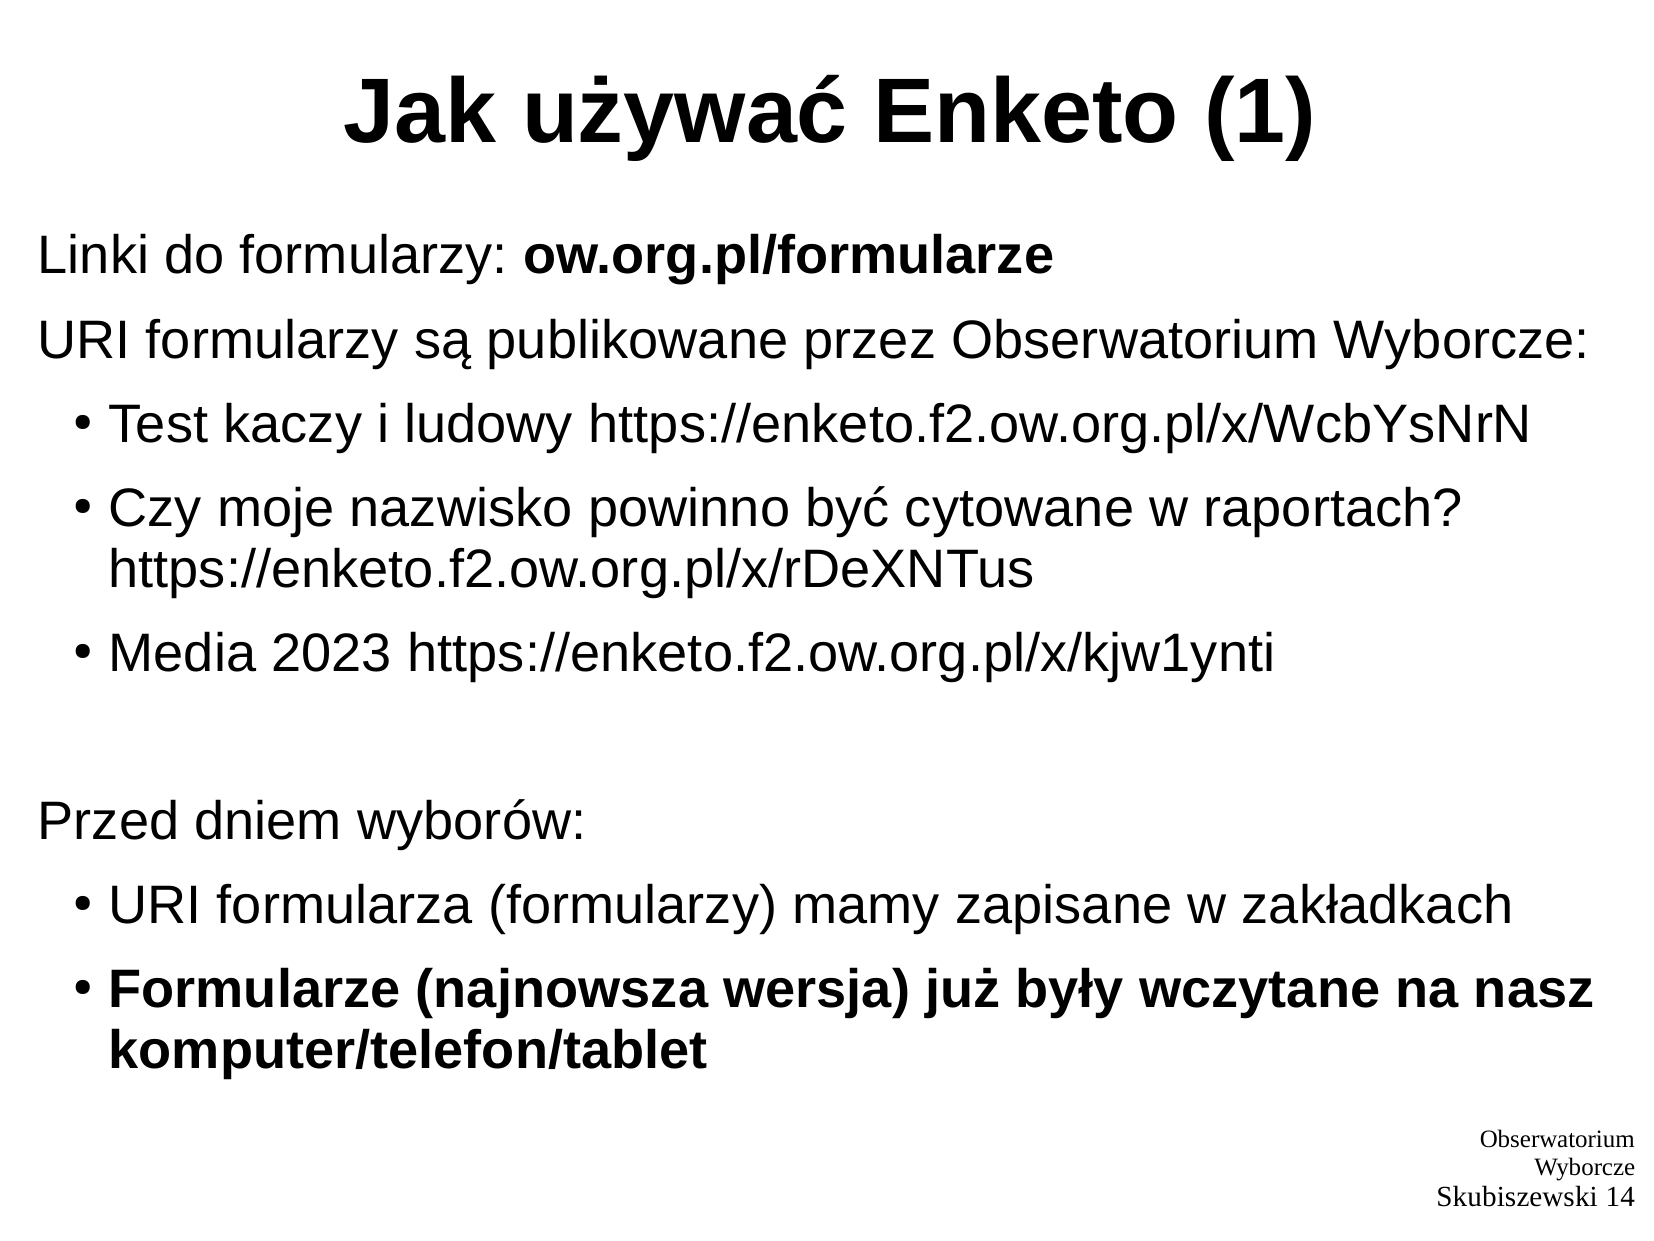

# Jak używać Enketo (1)
Linki do formularzy: ow.org.pl/formularze
URI formularzy są publikowane przez Obserwatorium Wyborcze:
Test kaczy i ludowy https://enketo.f2.ow.org.pl/x/WcbYsNrN
Czy moje nazwisko powinno być cytowane w raportach?https://enketo.f2.ow.org.pl/x/rDeXNTus
Media 2023 https://enketo.f2.ow.org.pl/x/kjw1ynti
Przed dniem wyborów:
URI formularza (formularzy) mamy zapisane w zakładkach
Formularze (najnowsza wersja) już były wczytane na nasz komputer/telefon/tablet
14